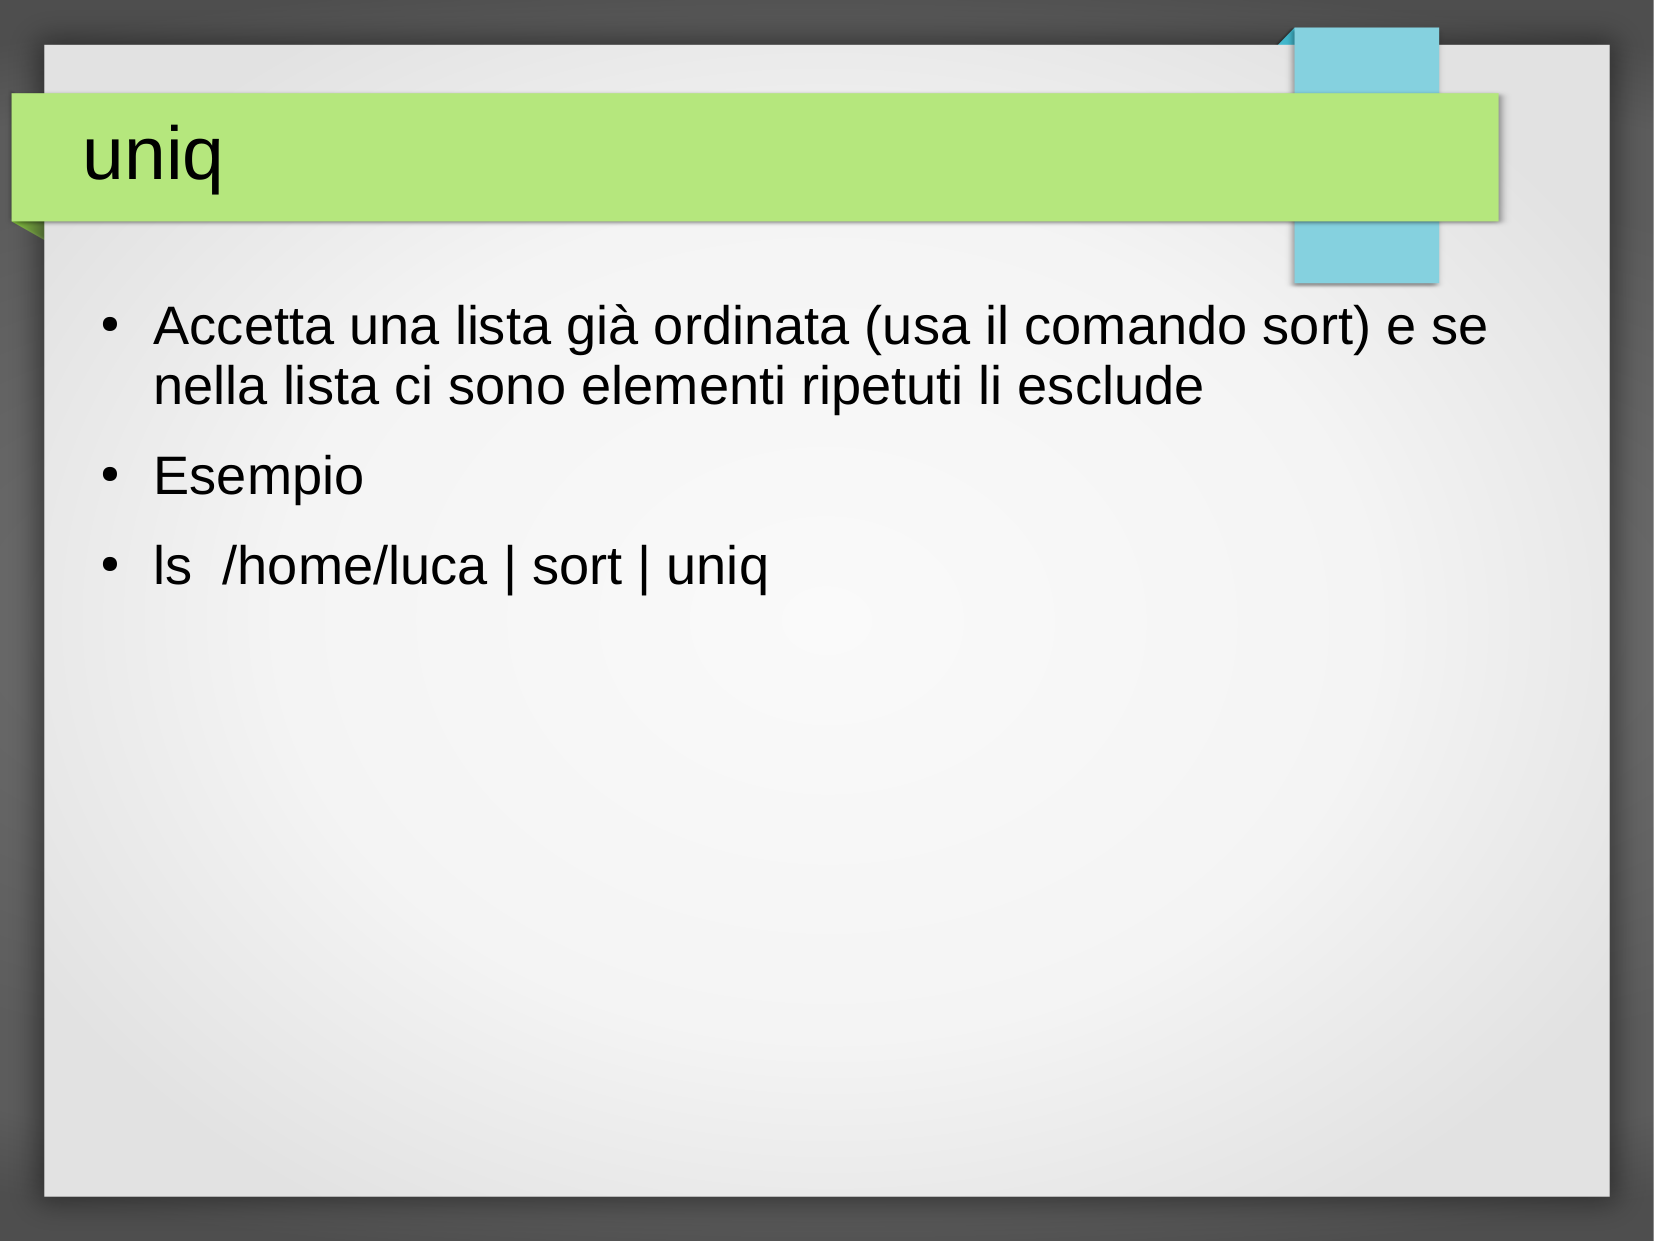

# uniq
Accetta una lista già ordinata (usa il comando sort) e se nella lista ci sono elementi ripetuti li esclude
Esempio
ls /home/luca | sort | uniq